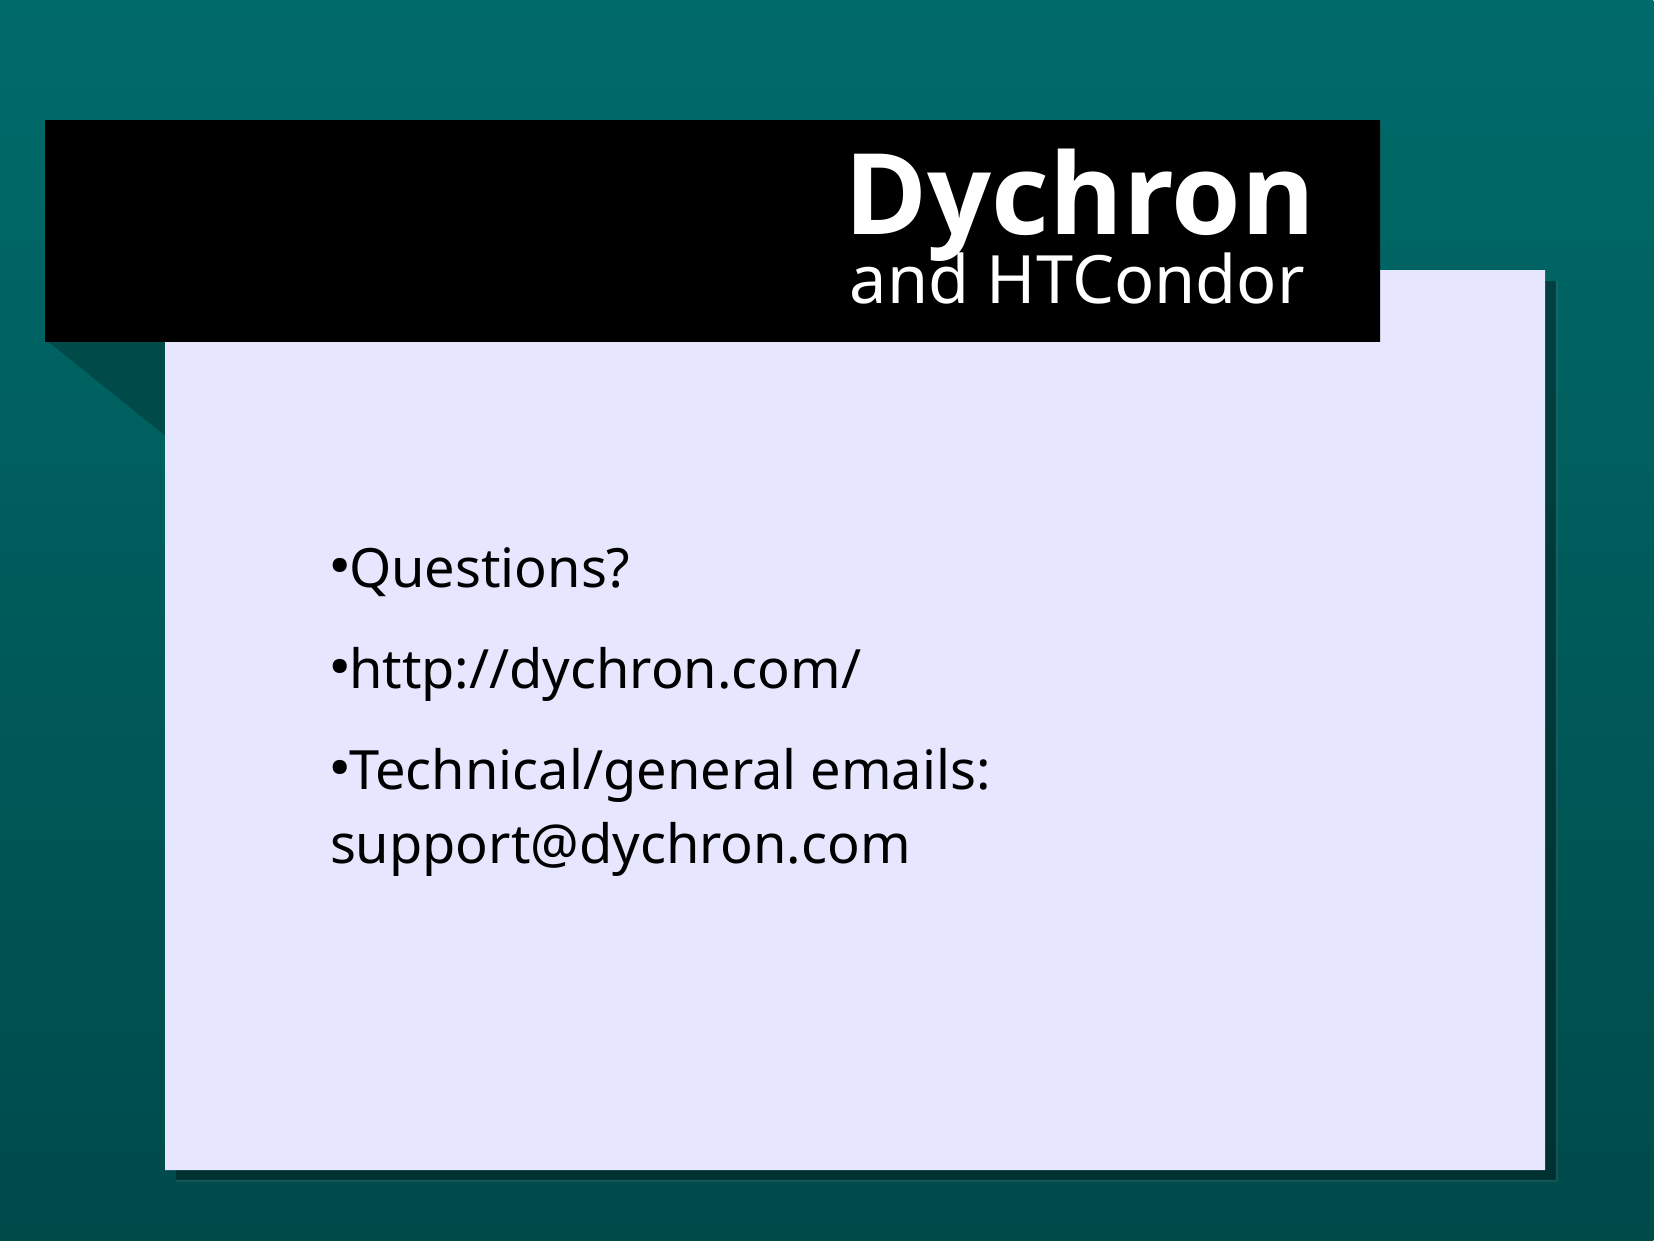

# Dychron
and HTCondor
Questions?
http://dychron.com/
Technical/general emails: support@dychron.com